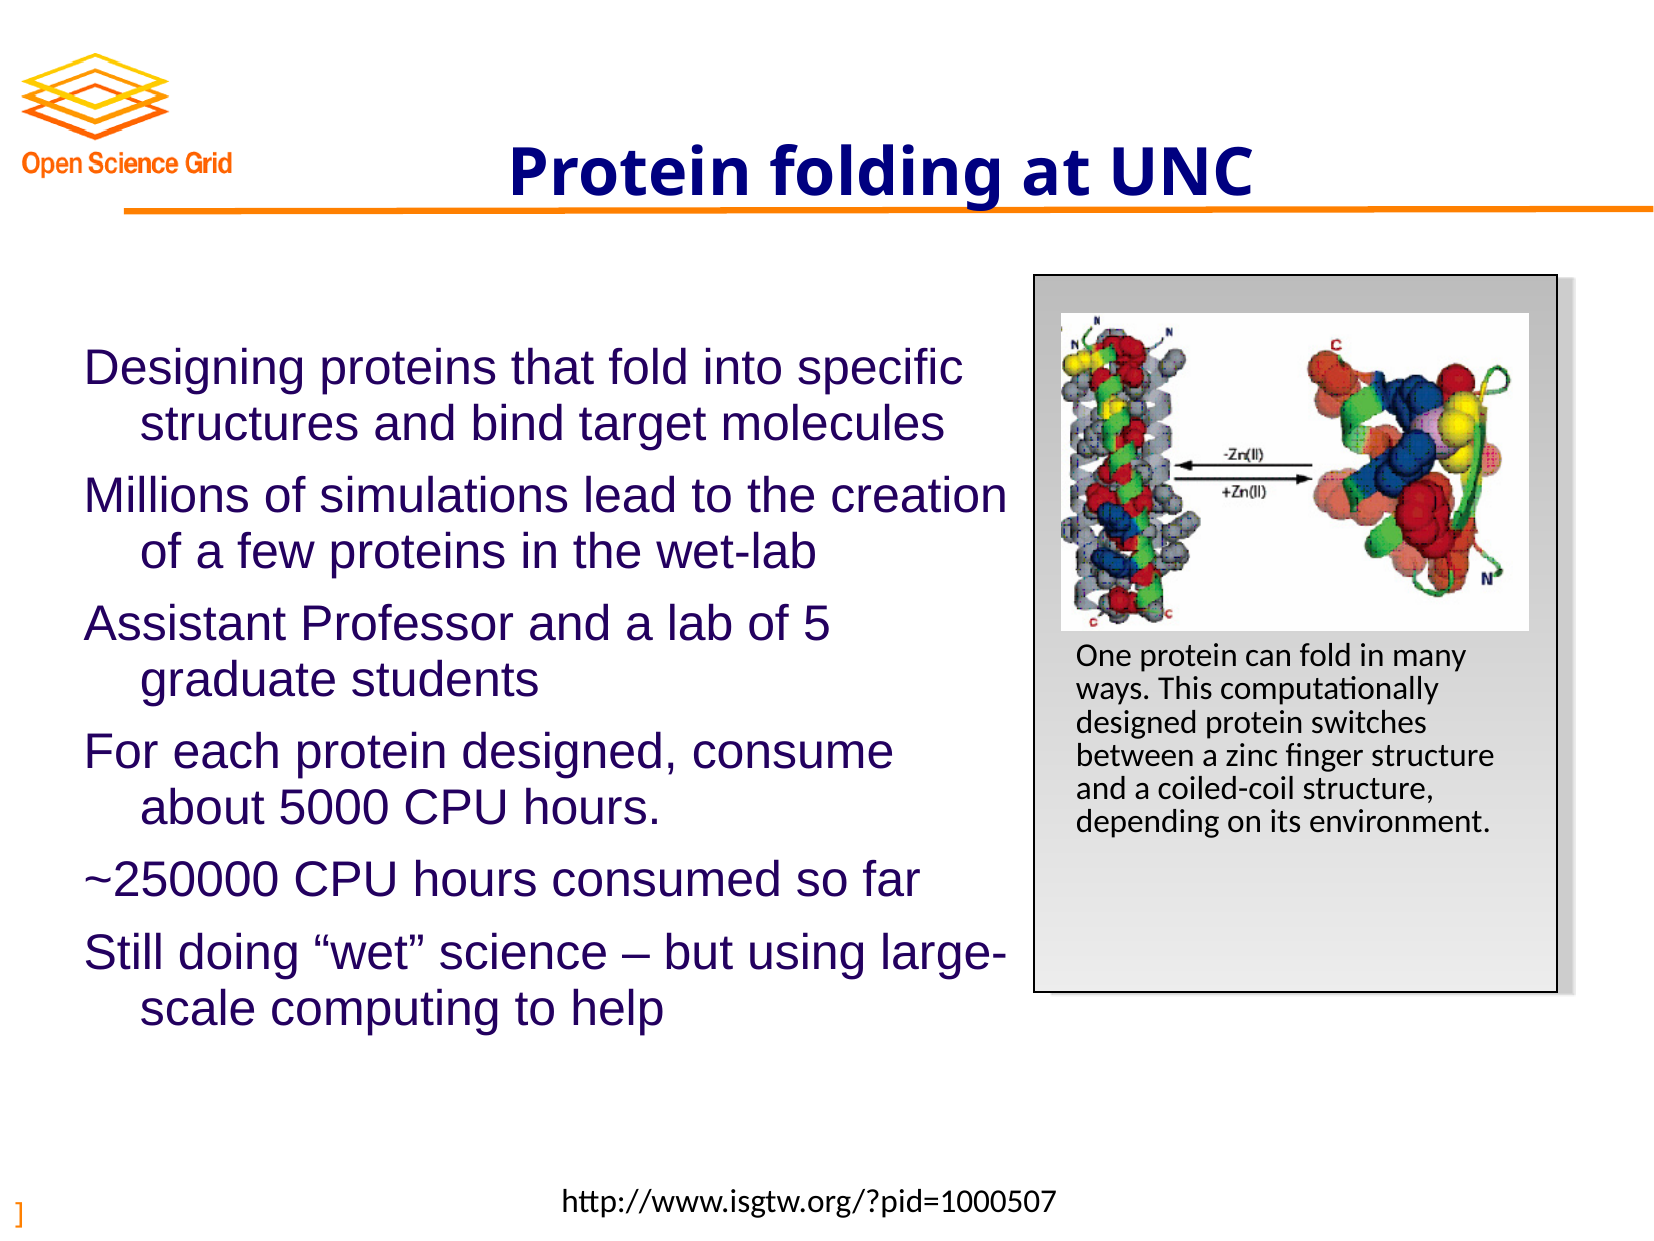

# Protein folding at UNC
Designing proteins that fold into specific structures and bind target molecules
Millions of simulations lead to the creation of a few proteins in the wet-lab
Assistant Professor and a lab of 5 graduate students
For each protein designed, consume about 5000 CPU hours.
~250000 CPU hours consumed so far
Still doing “wet” science – but using large-scale computing to help
One protein can fold in many ways. This computationally designed protein switches between a zinc finger structure and a coiled-coil structure, depending on its environment.
http://www.isgtw.org/?pid=1000507